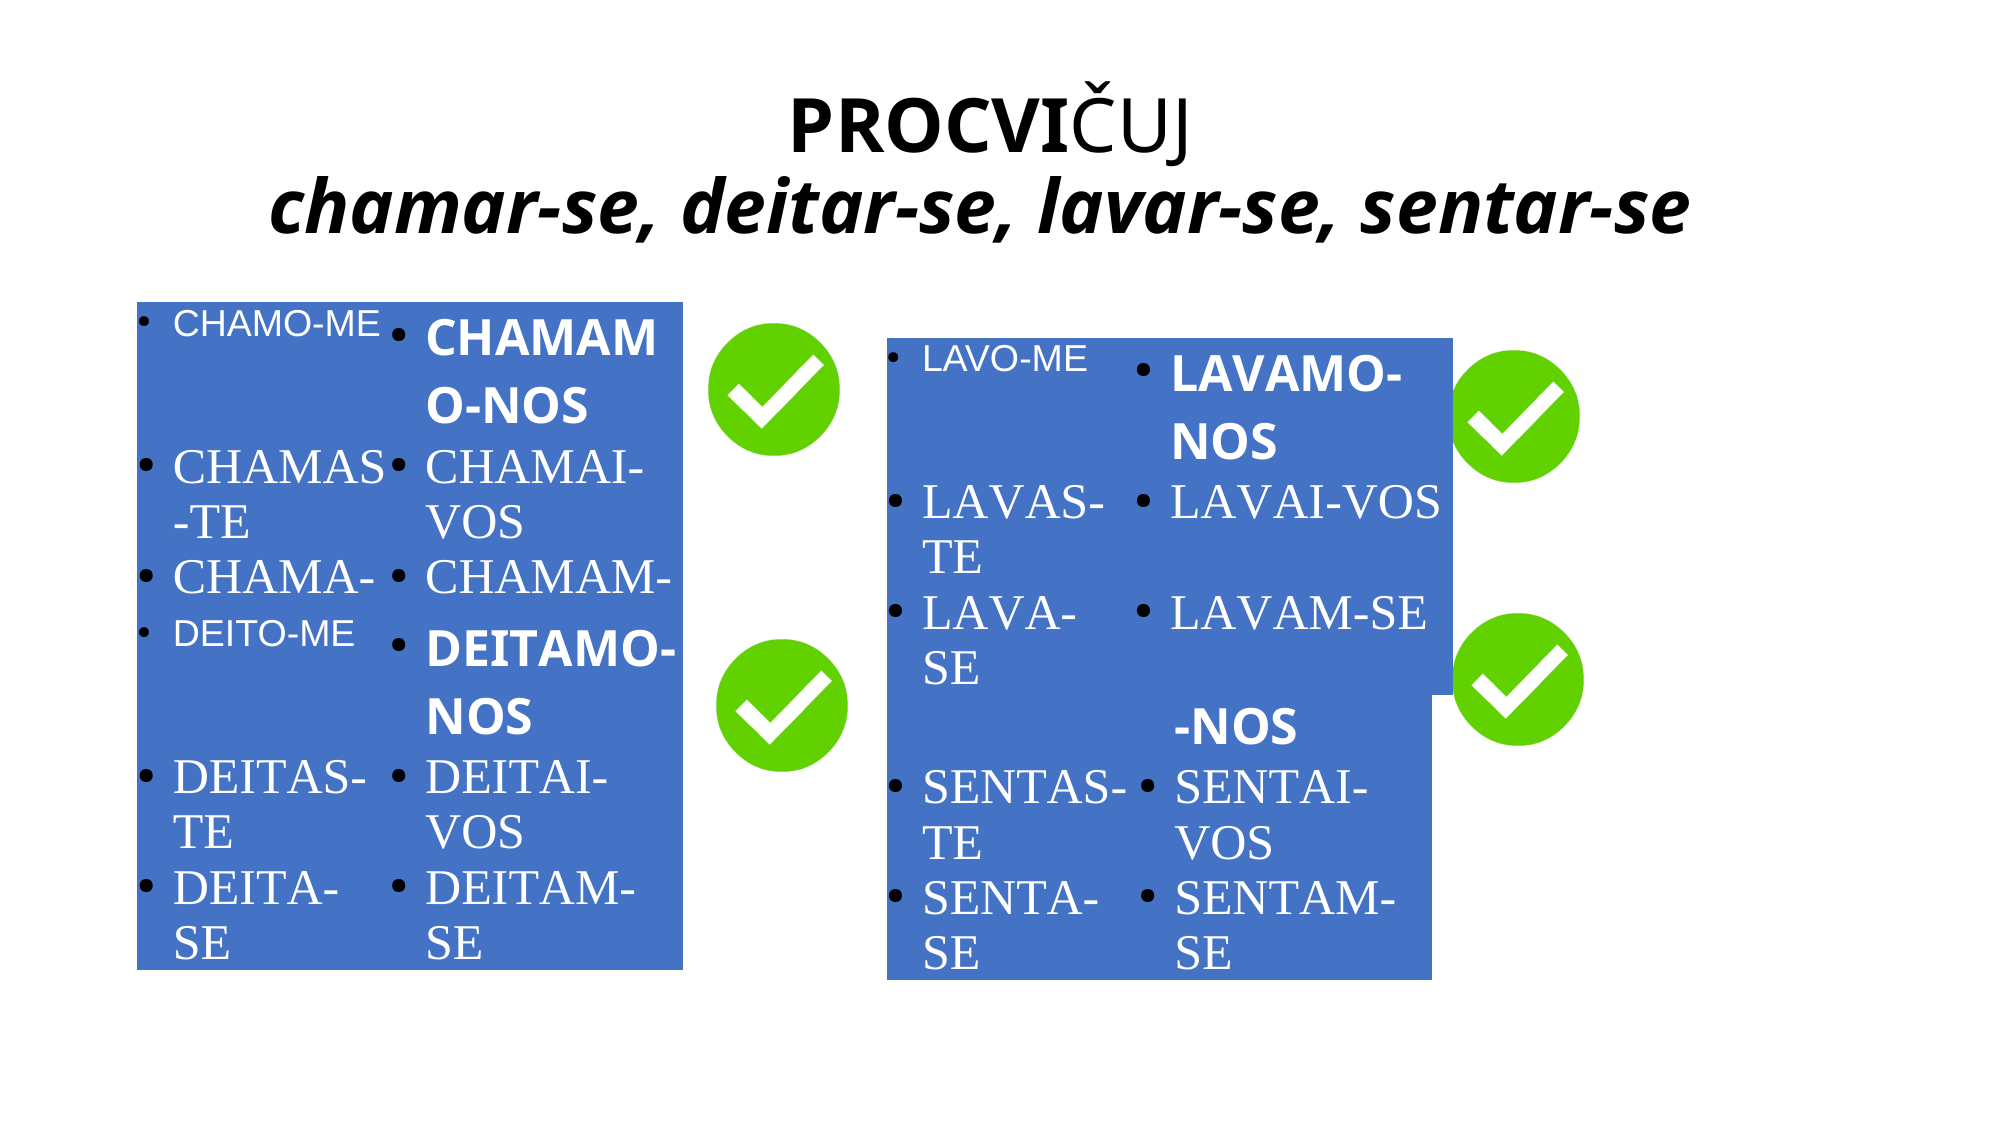

# PROCVIČUJ chamar-se, deitar-se, lavar-se, sentar-se
| CHAMO-ME | CHAMAMO-NOS |
| --- | --- |
| CHAMAS-TE | CHAMAI-VOS |
| CHAMA-SE | CHAMAM-SE |
| LAVO-ME | LAVAMO-NOS |
| --- | --- |
| LAVAS-TE | LAVAI-VOS |
| LAVA-SE | LAVAM-SE |
| DEITO-ME | DEITAMO-NOS |
| --- | --- |
| DEITAS-TE | DEITAI-VOS |
| DEITA-SE | DEITAM-SE |
| SENTO-ME | SENTAMO-NOS |
| --- | --- |
| SENTAS-TE | SENTAI-VOS |
| SENTA-SE | SENTAM-SE |